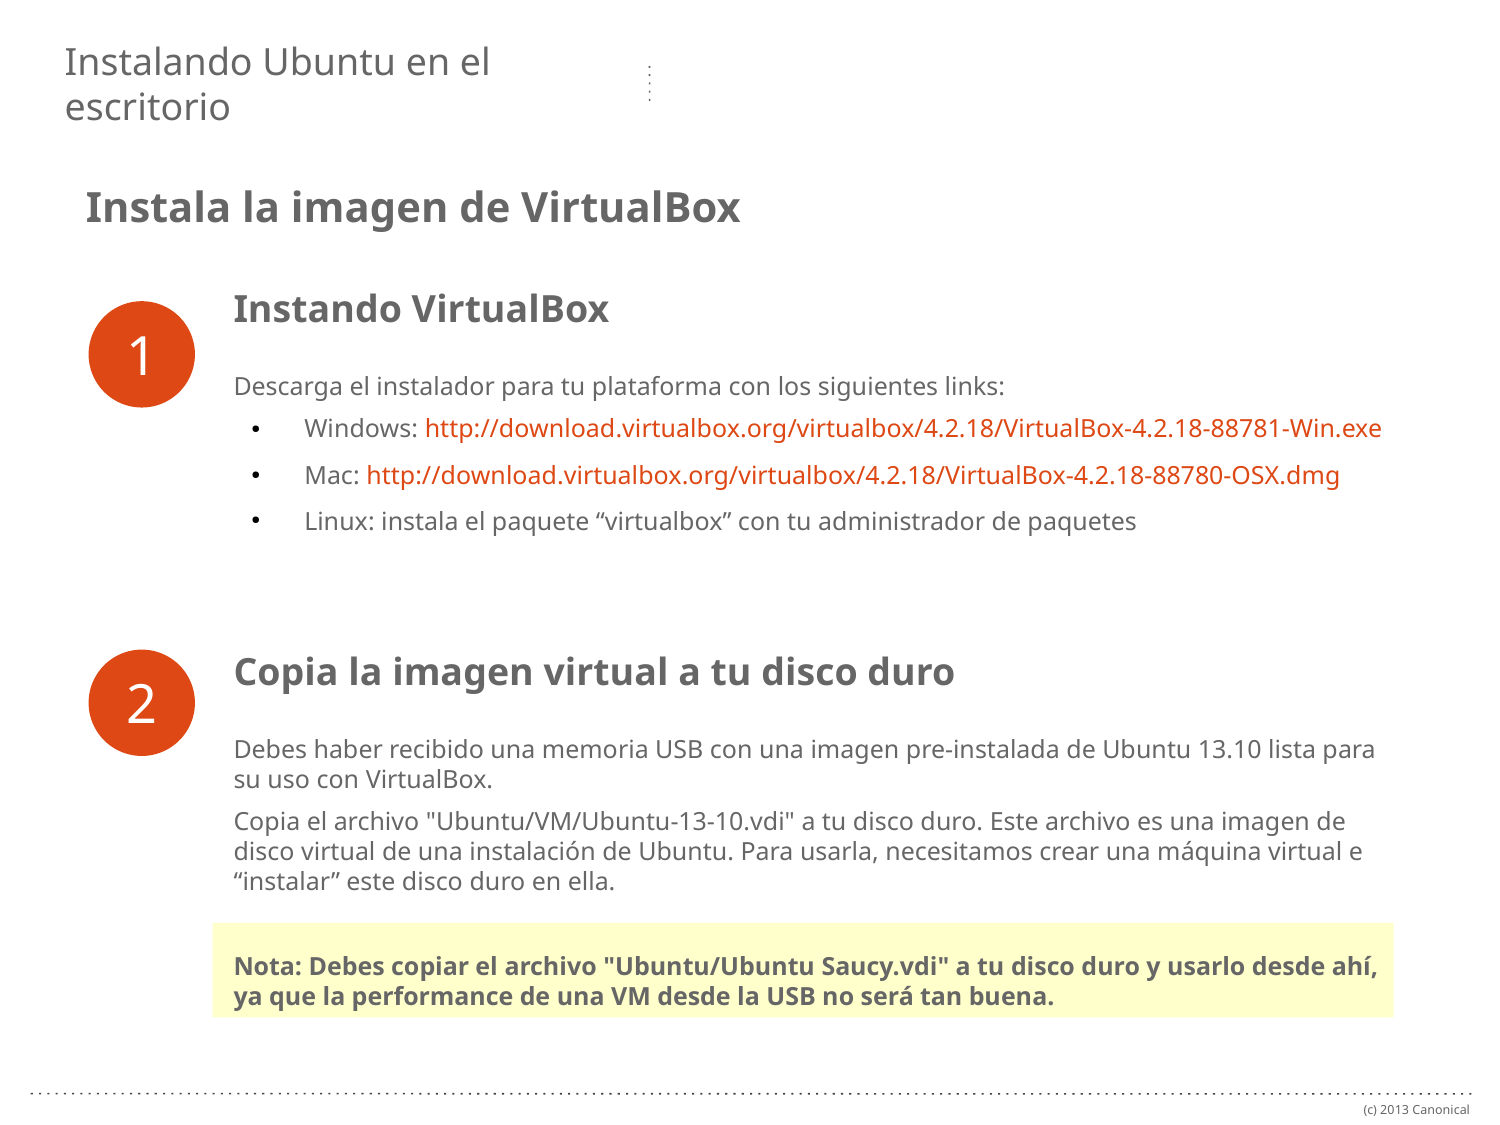

Instalando Ubuntu en el escritorio
# Instala la imagen de VirtualBox
Instando VirtualBox
Descarga el instalador para tu plataforma con los siguientes links:
Windows: http://download.virtualbox.org/virtualbox/4.2.18/VirtualBox-4.2.18-88781-Win.exe
Mac: http://download.virtualbox.org/virtualbox/4.2.18/VirtualBox-4.2.18-88780-OSX.dmg
Linux: instala el paquete “virtualbox” con tu administrador de paquetes
Copia la imagen virtual a tu disco duro
Debes haber recibido una memoria USB con una imagen pre-instalada de Ubuntu 13.10 lista para su uso con VirtualBox.
Copia el archivo "Ubuntu/VM/Ubuntu-13-10.vdi" a tu disco duro. Este archivo es una imagen de disco virtual de una instalación de Ubuntu. Para usarla, necesitamos crear una máquina virtual e “instalar” este disco duro en ella.
Nota: Debes copiar el archivo "Ubuntu/Ubuntu Saucy.vdi" a tu disco duro y usarlo desde ahí, ya que la performance de una VM desde la USB no será tan buena.
1
2
(c) 2013 Canonical